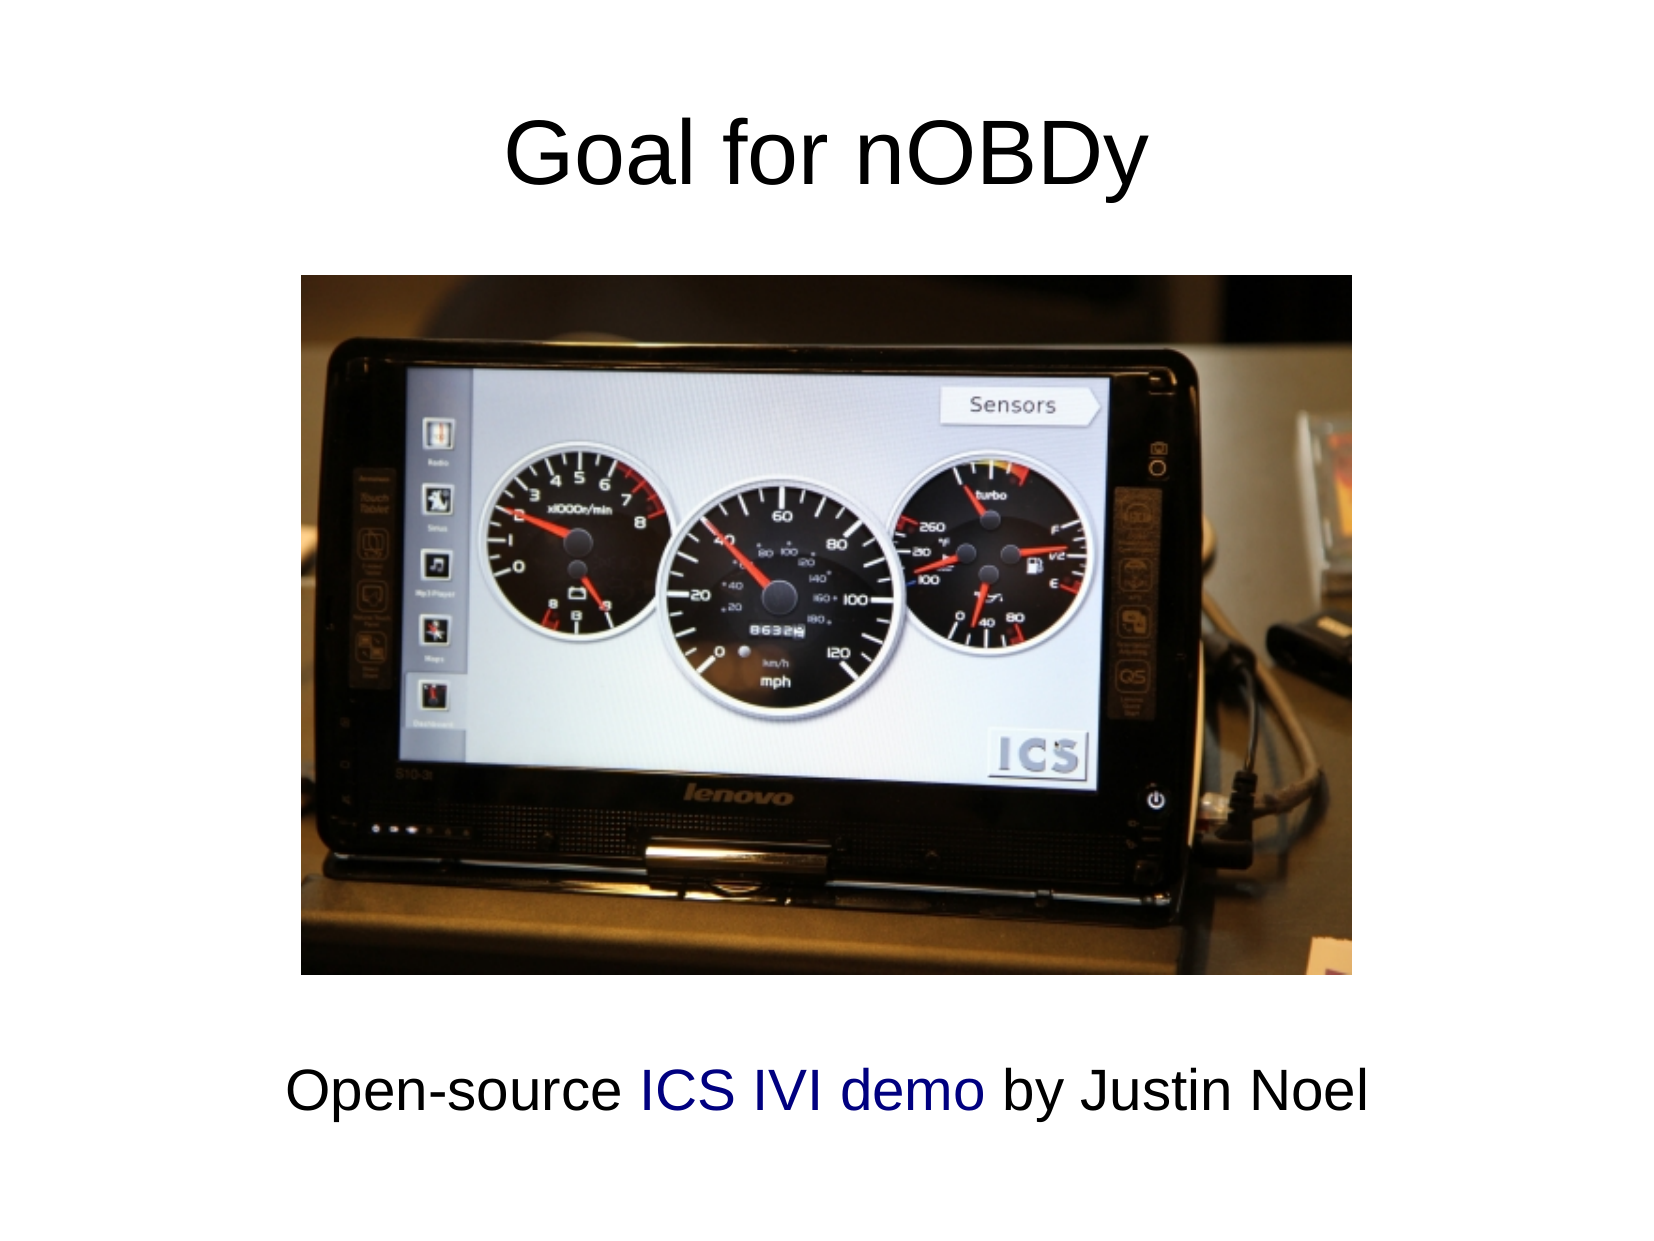

# Goal for nOBDy
Open-source ICS IVI demo by Justin Noel